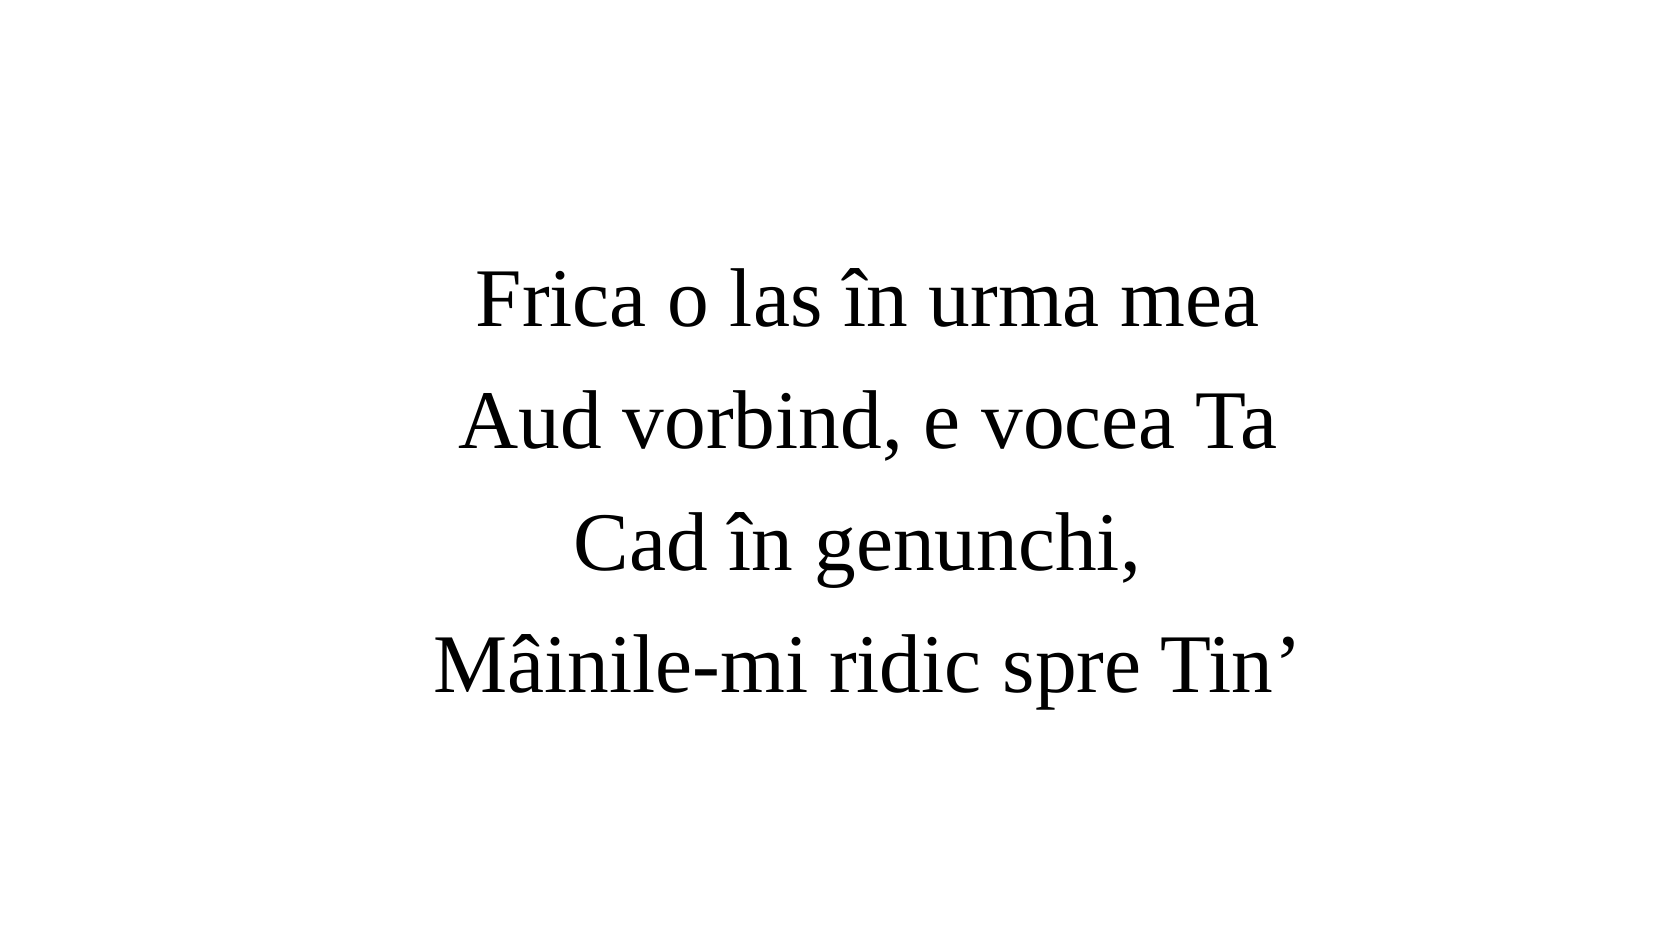

# Frica o las în urma mea
Aud vorbind, e vocea Ta
Cad în genunchi,
Mâinile-mi ridic spre Tin’